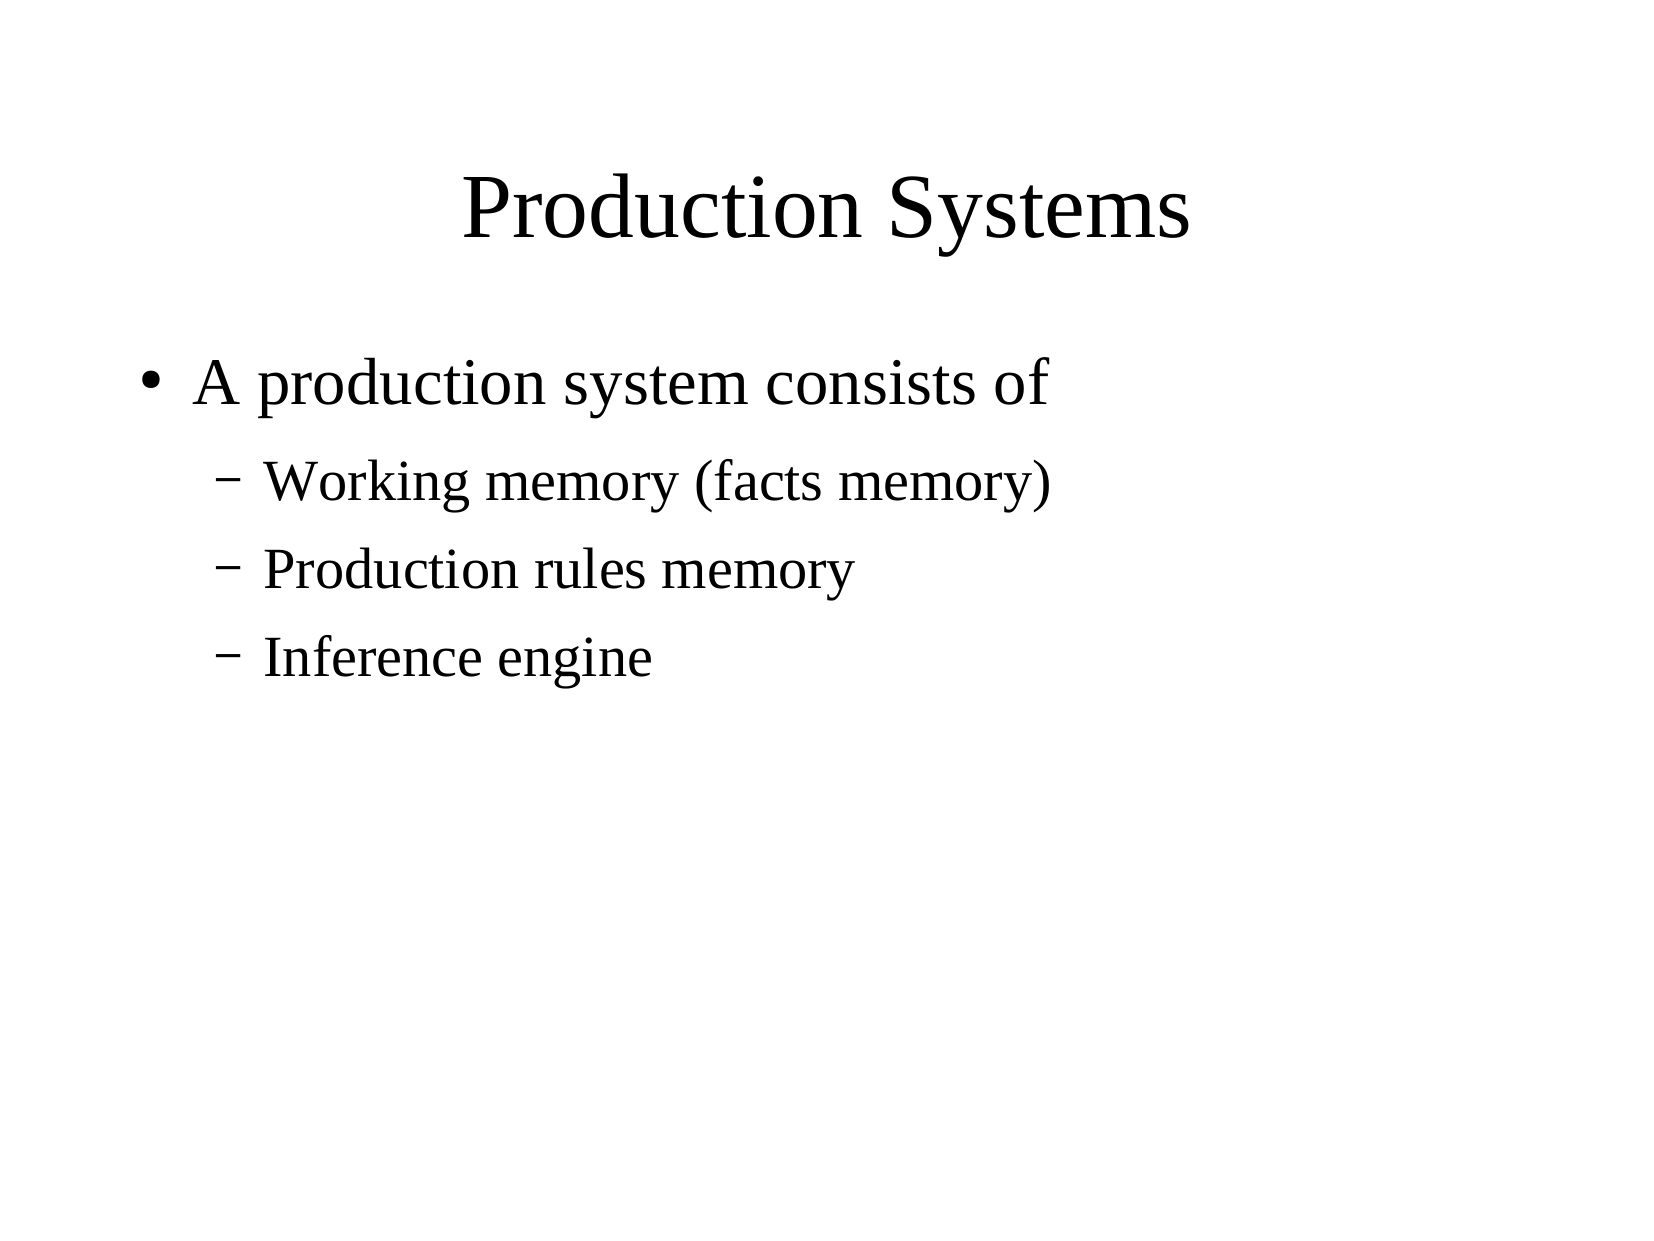

# Production Systems
A production system consists of
Working memory (facts memory)
Production rules memory
Inference engine